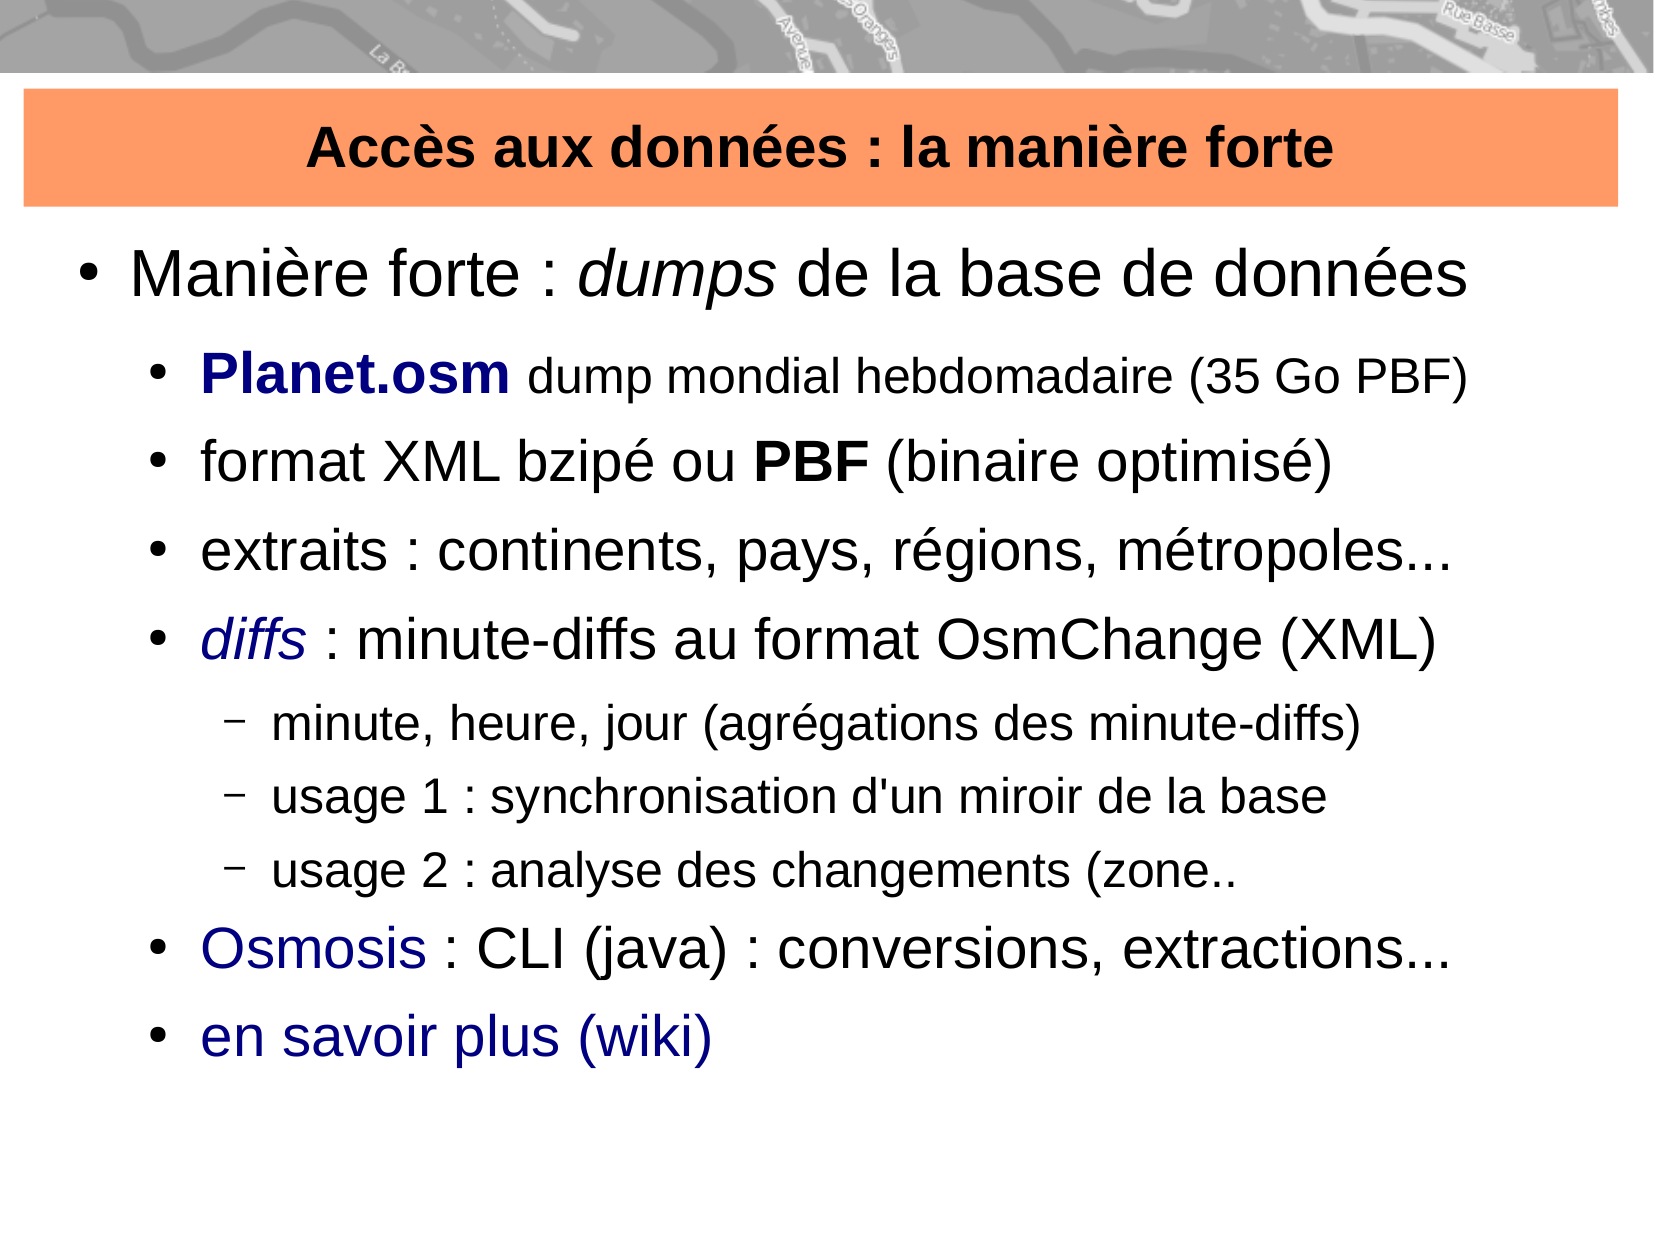

| | | | |
| --- | --- | --- | --- |
Accès aux données : la manière forte
# Manière forte : dumps de la base de données
Planet.osm dump mondial hebdomadaire (35 Go PBF)
format XML bzipé ou PBF (binaire optimisé)
extraits : continents, pays, régions, métropoles...
diffs : minute-diffs au format OsmChange (XML)
minute, heure, jour (agrégations des minute-diffs)
usage 1 : synchronisation d'un miroir de la base
usage 2 : analyse des changements (zone..
Osmosis : CLI (java) : conversions, extractions...
en savoir plus (wiki)